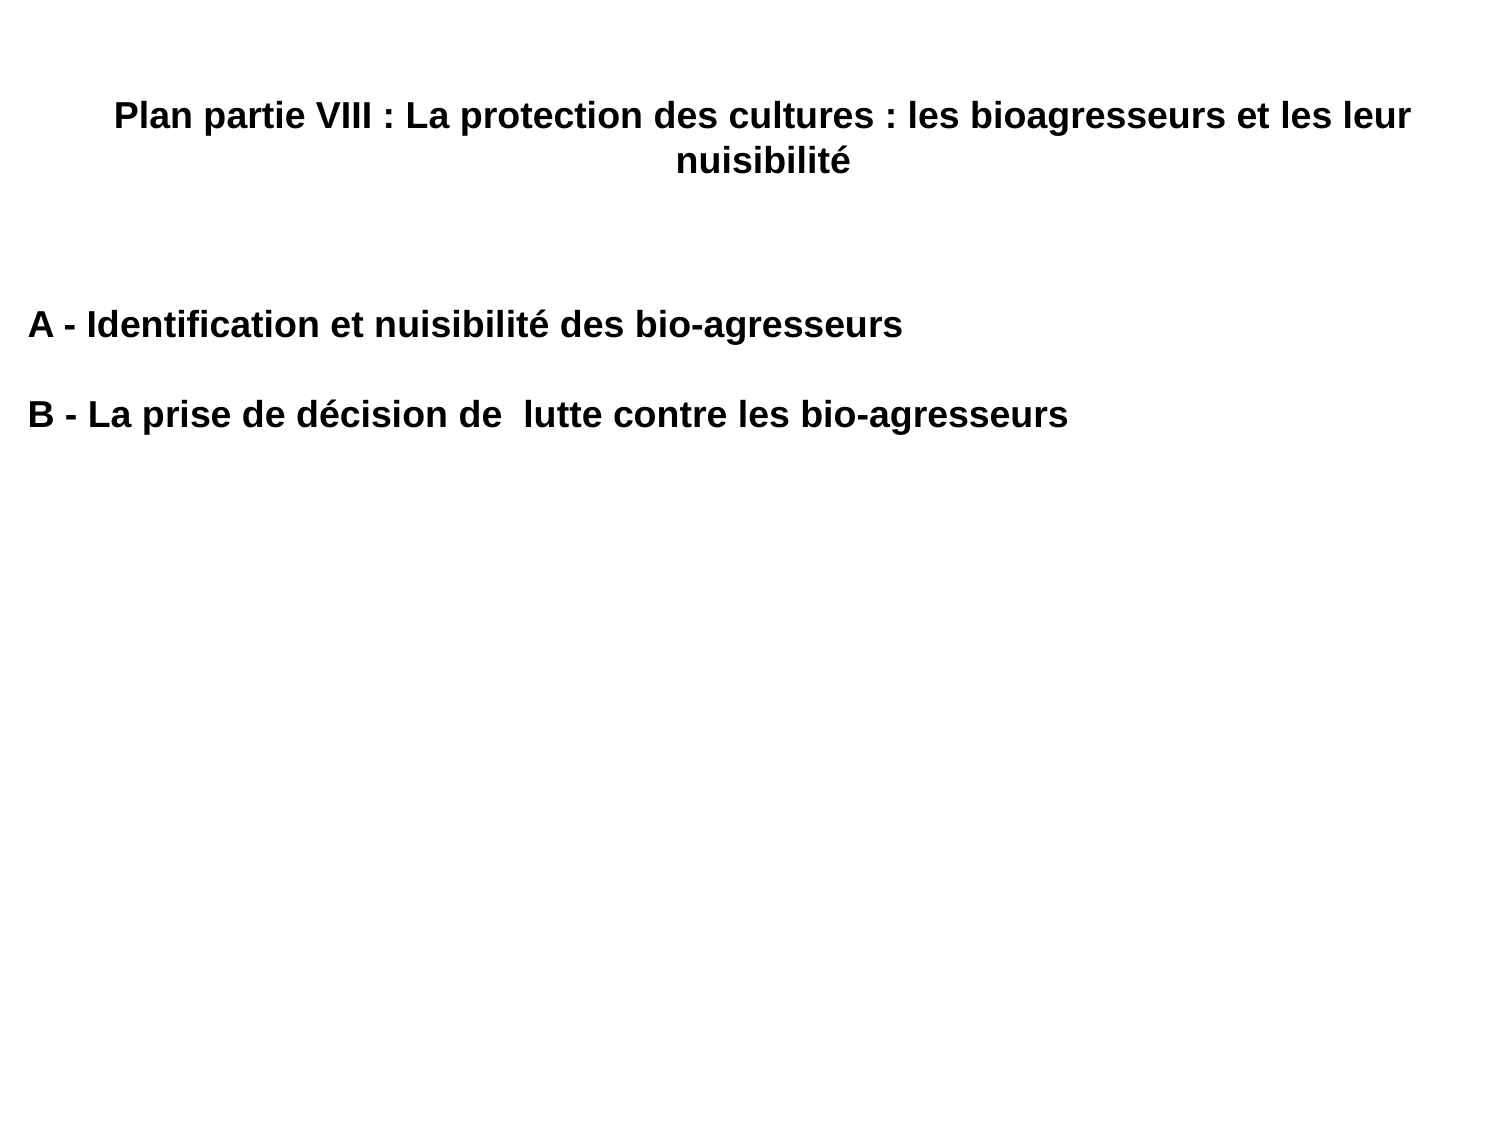

Plan partie VIII : La protection des cultures : les bioagresseurs et les leur nuisibilité
A - Identification et nuisibilité des bio-agresseurs
B - La prise de décision de lutte contre les bio-agresseurs